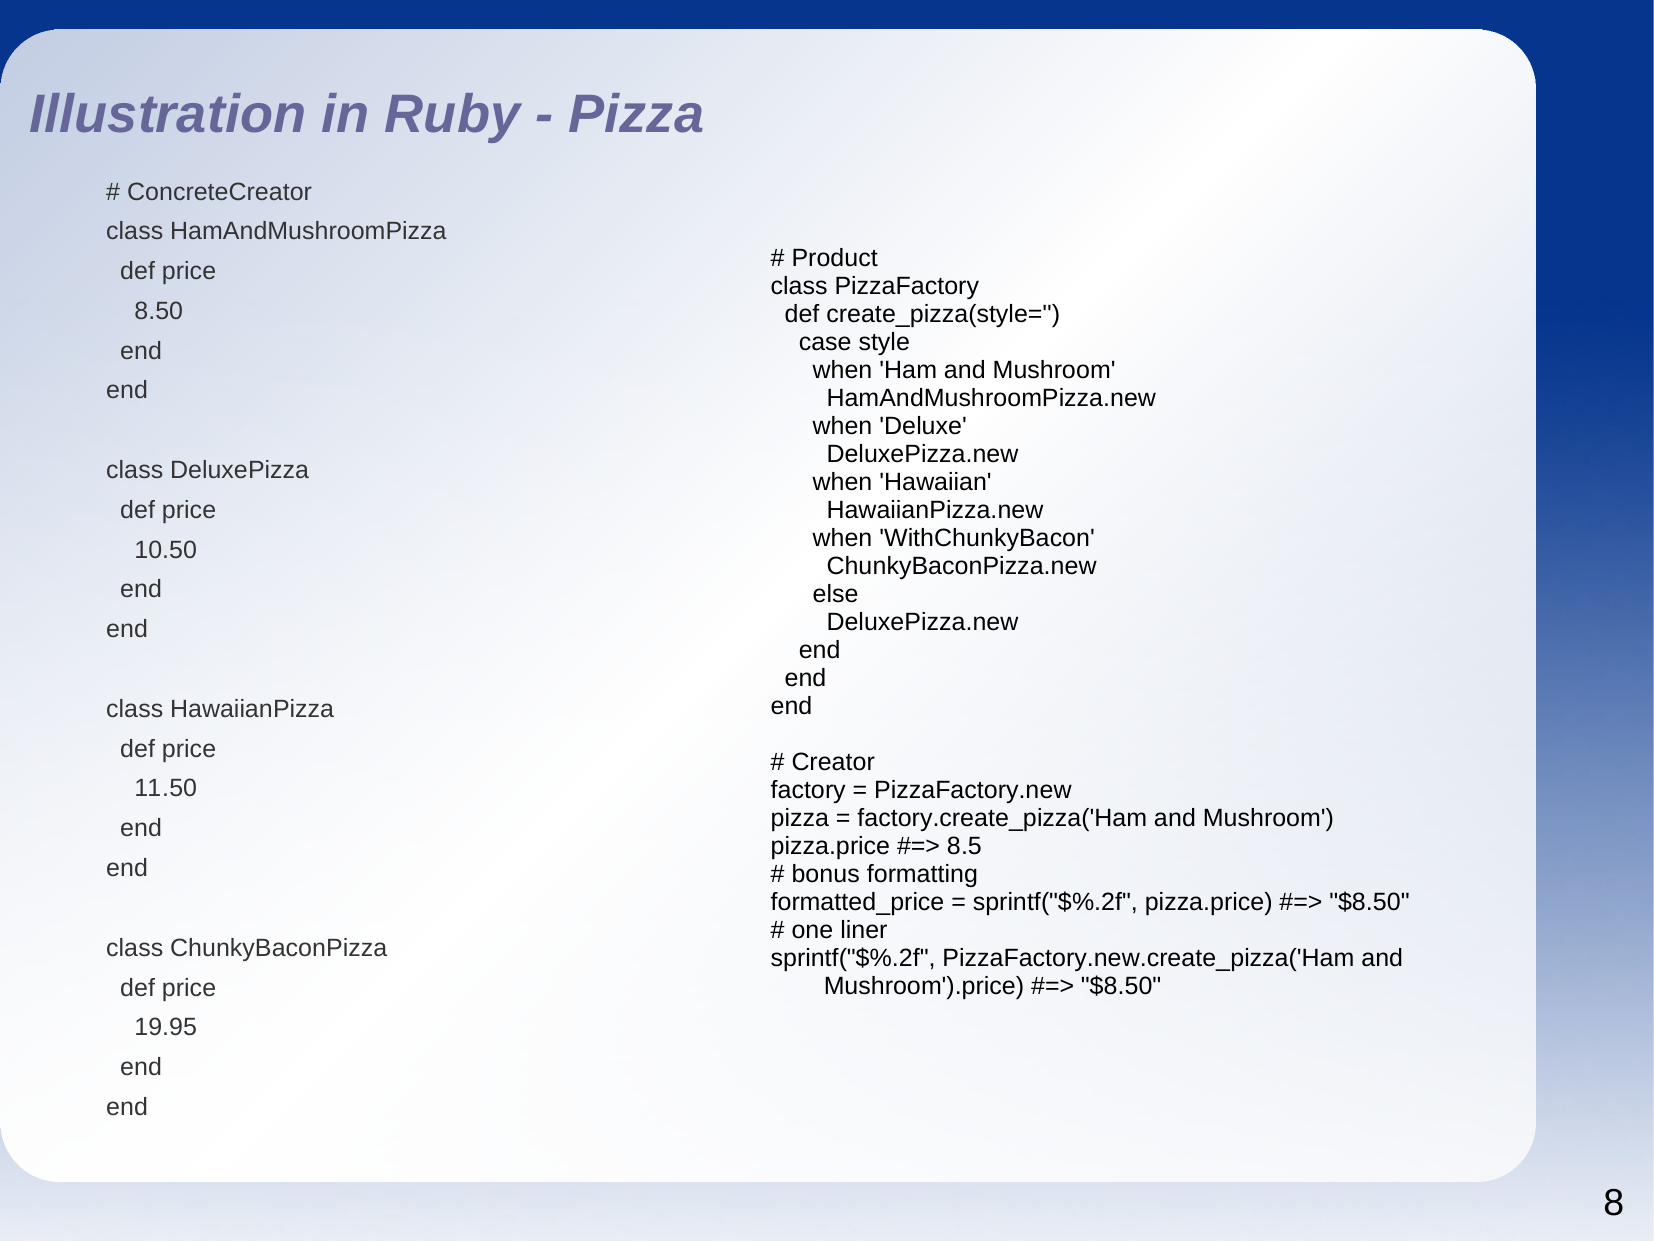

# Illustration in Ruby - Pizza
# ConcreteCreator
class HamAndMushroomPizza
 def price
 8.50
 end
end
class DeluxePizza
 def price
 10.50
 end
end
class HawaiianPizza
 def price
 11.50
 end
end
class ChunkyBaconPizza
 def price
 19.95
 end
end
# Product
class PizzaFactory
 def create_pizza(style='')
 case style
 when 'Ham and Mushroom'
 HamAndMushroomPizza.new
 when 'Deluxe'
 DeluxePizza.new
 when 'Hawaiian'
 HawaiianPizza.new
 when 'WithChunkyBacon'
 ChunkyBaconPizza.new
 else
 DeluxePizza.new
 end
 end
end
# Creator
factory = PizzaFactory.new
pizza = factory.create_pizza('Ham and Mushroom')
pizza.price #=> 8.5
# bonus formatting
formatted_price = sprintf("$%.2f", pizza.price) #=> "$8.50"
# one liner
sprintf("$%.2f", PizzaFactory.new.create_pizza('Ham and Mushroom').price) #=> "$8.50"
8